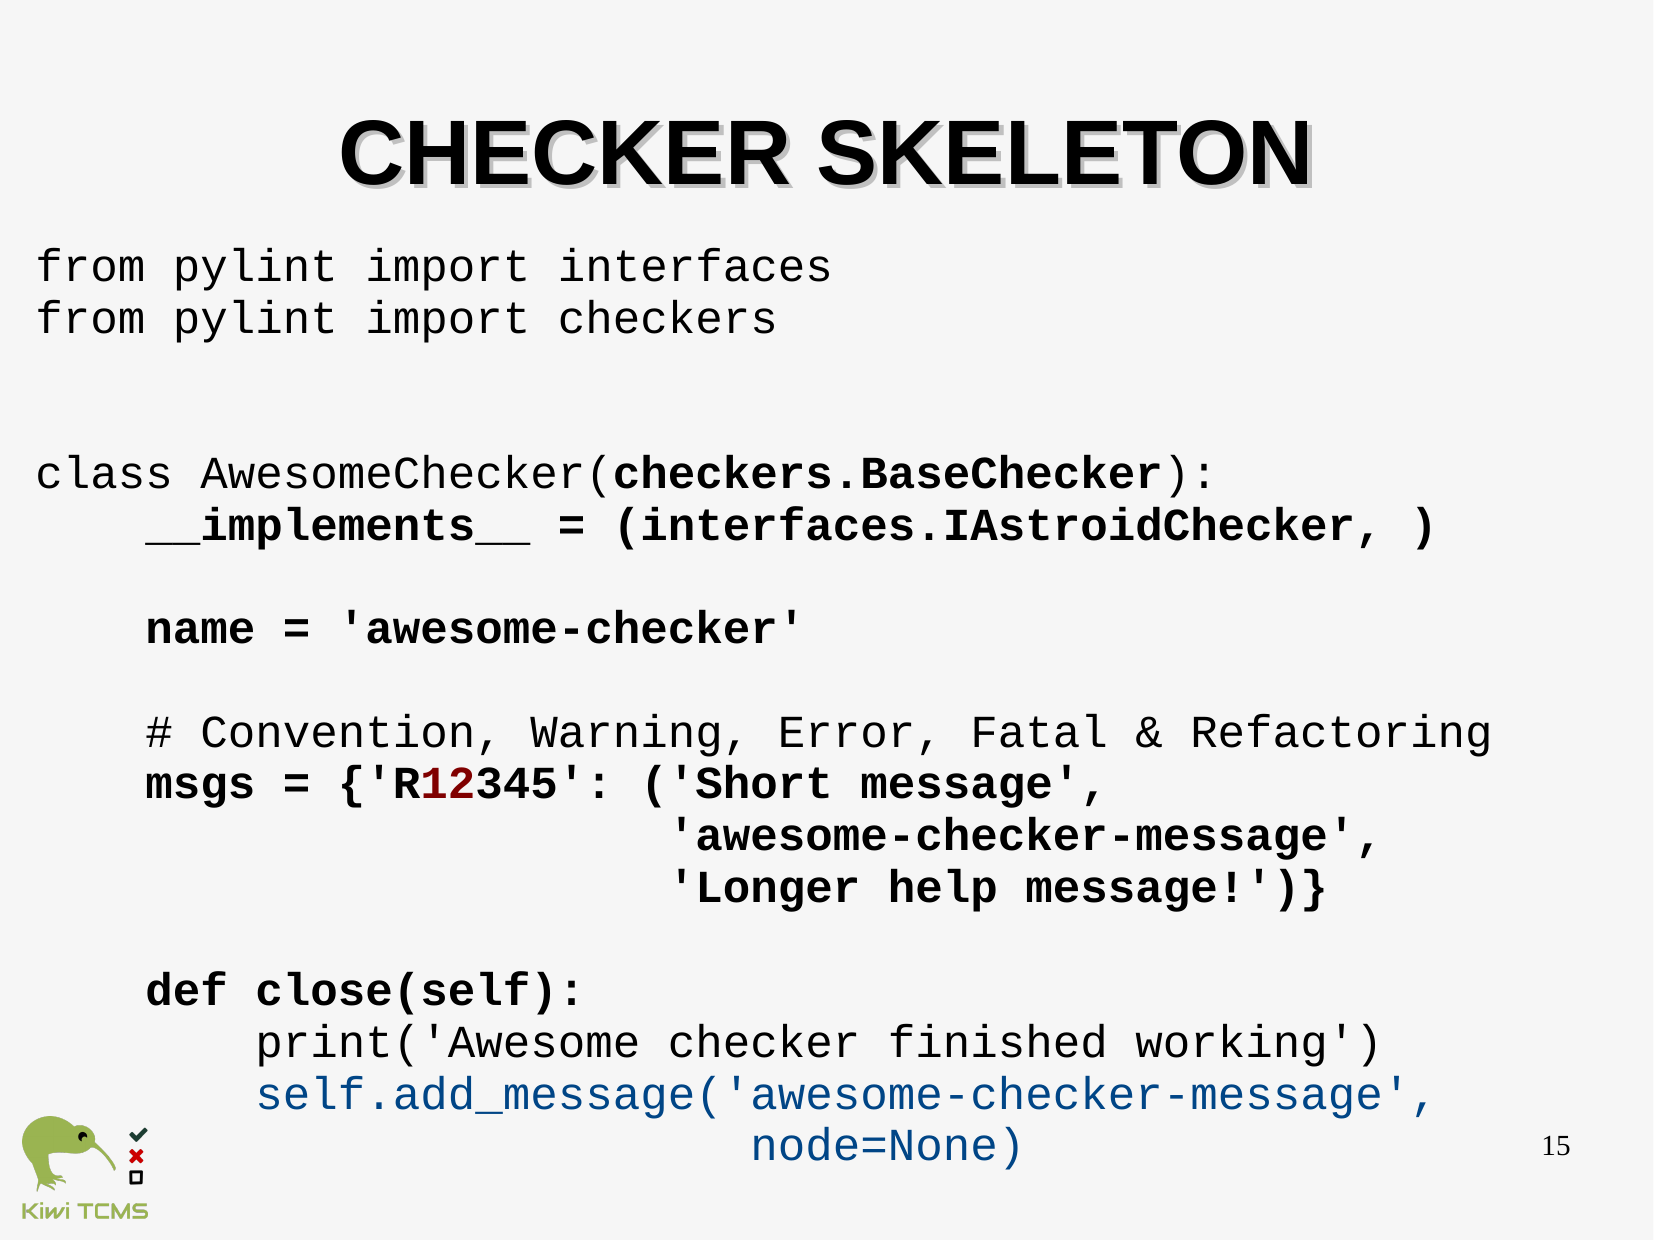

# CHECKER SKELETON
from pylint import interfaces
from pylint import checkers
class AwesomeChecker(checkers.BaseChecker):
 __implements__ = (interfaces.IAstroidChecker, )
 name = 'awesome-checker'
 # Convention, Warning, Error, Fatal & Refactoring
 msgs = {'R12345': ('Short message',
 'awesome-checker-message',
 'Longer help message!')}
 def close(self):
 print('Awesome checker finished working')
 self.add_message('awesome-checker-message',
 node=None)
15